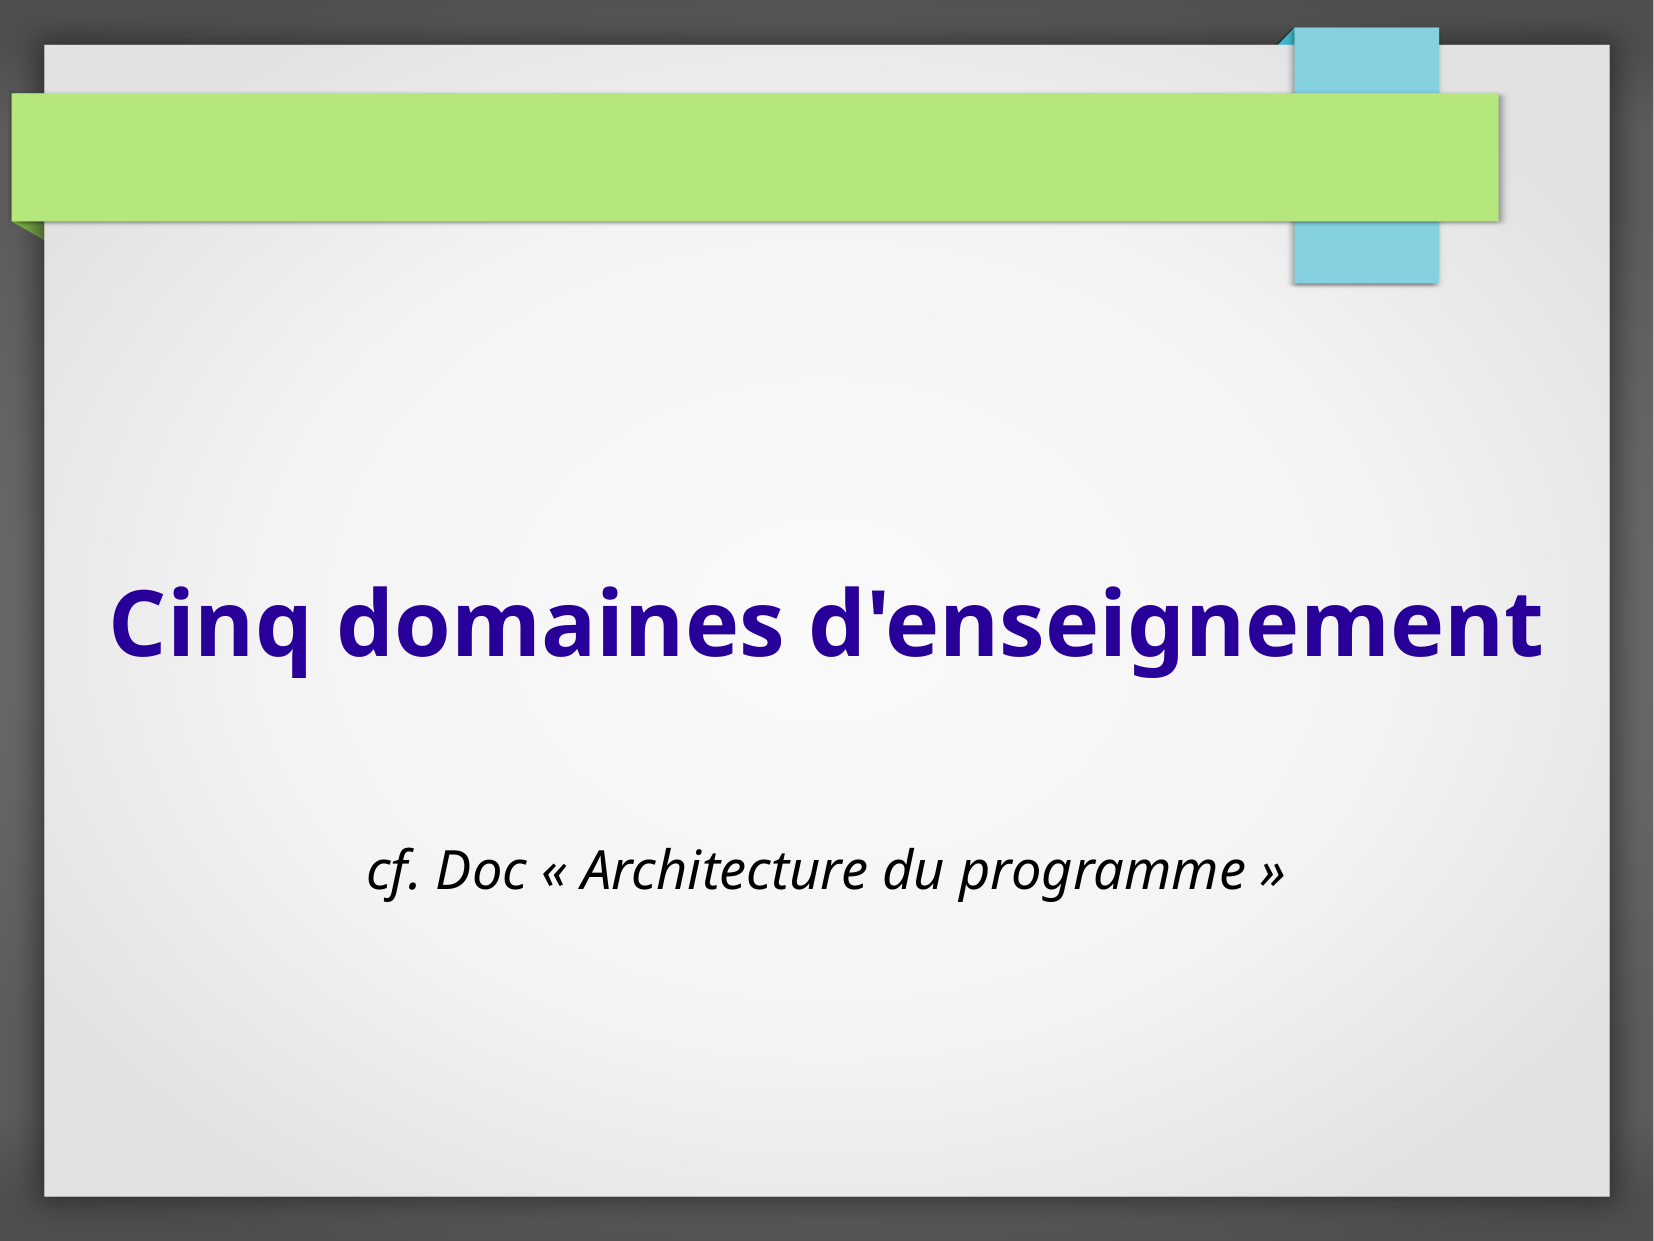

# Cinq domaines d'enseignement
cf. Doc « Architecture du programme »